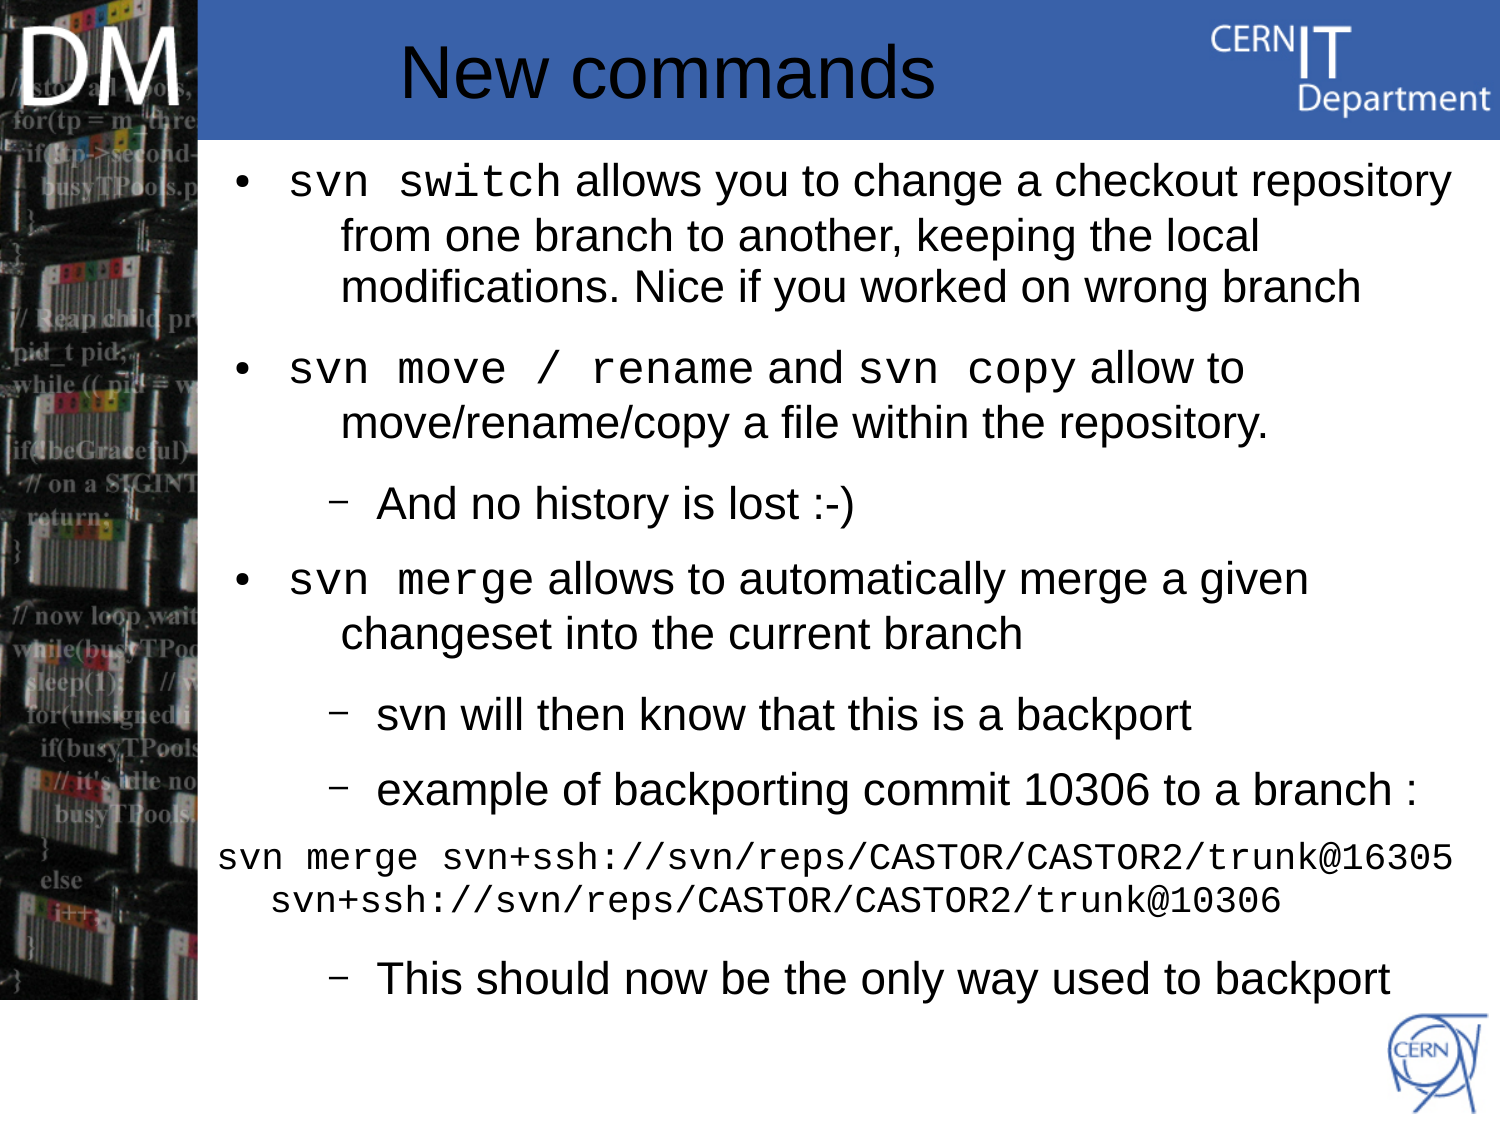

# New commands
svn switch allows you to change a checkout repository from one branch to another, keeping the local modifications. Nice if you worked on wrong branch
svn move / rename and svn copy allow to move/rename/copy a file within the repository.
And no history is lost :-)
svn merge allows to automatically merge a given changeset into the current branch
svn will then know that this is a backport
example of backporting commit 10306 to a branch :
svn merge svn+ssh://svn/reps/CASTOR/CASTOR2/trunk@16305 svn+ssh://svn/reps/CASTOR/CASTOR2/trunk@10306
This should now be the only way used to backport